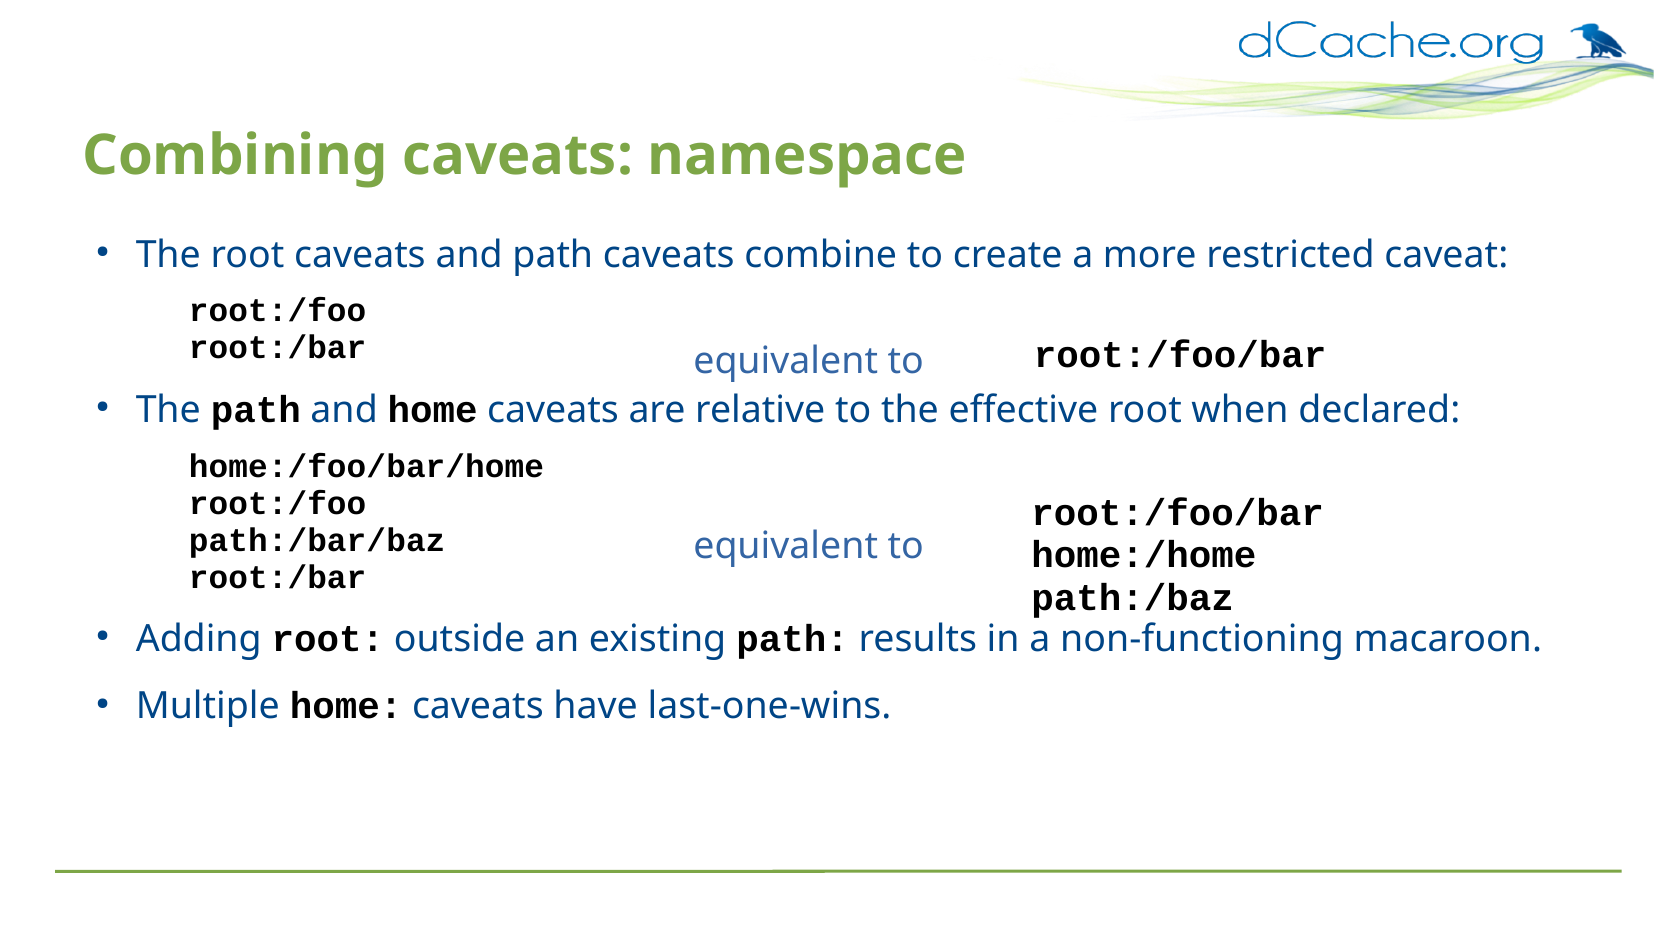

# Combining caveats: namespace
The root caveats and path caveats combine to create a more restricted caveat:
root:/foo
root:/bar
The path and home caveats are relative to the effective root when declared:
home:/foo/bar/home
root:/foo
path:/bar/baz
root:/bar
Adding root: outside an existing path: results in a non-functioning macaroon.
Multiple home: caveats have last-one-wins.
equivalent to
root:/foo/bar
root:/foo/bar
home:/home
path:/baz
equivalent to